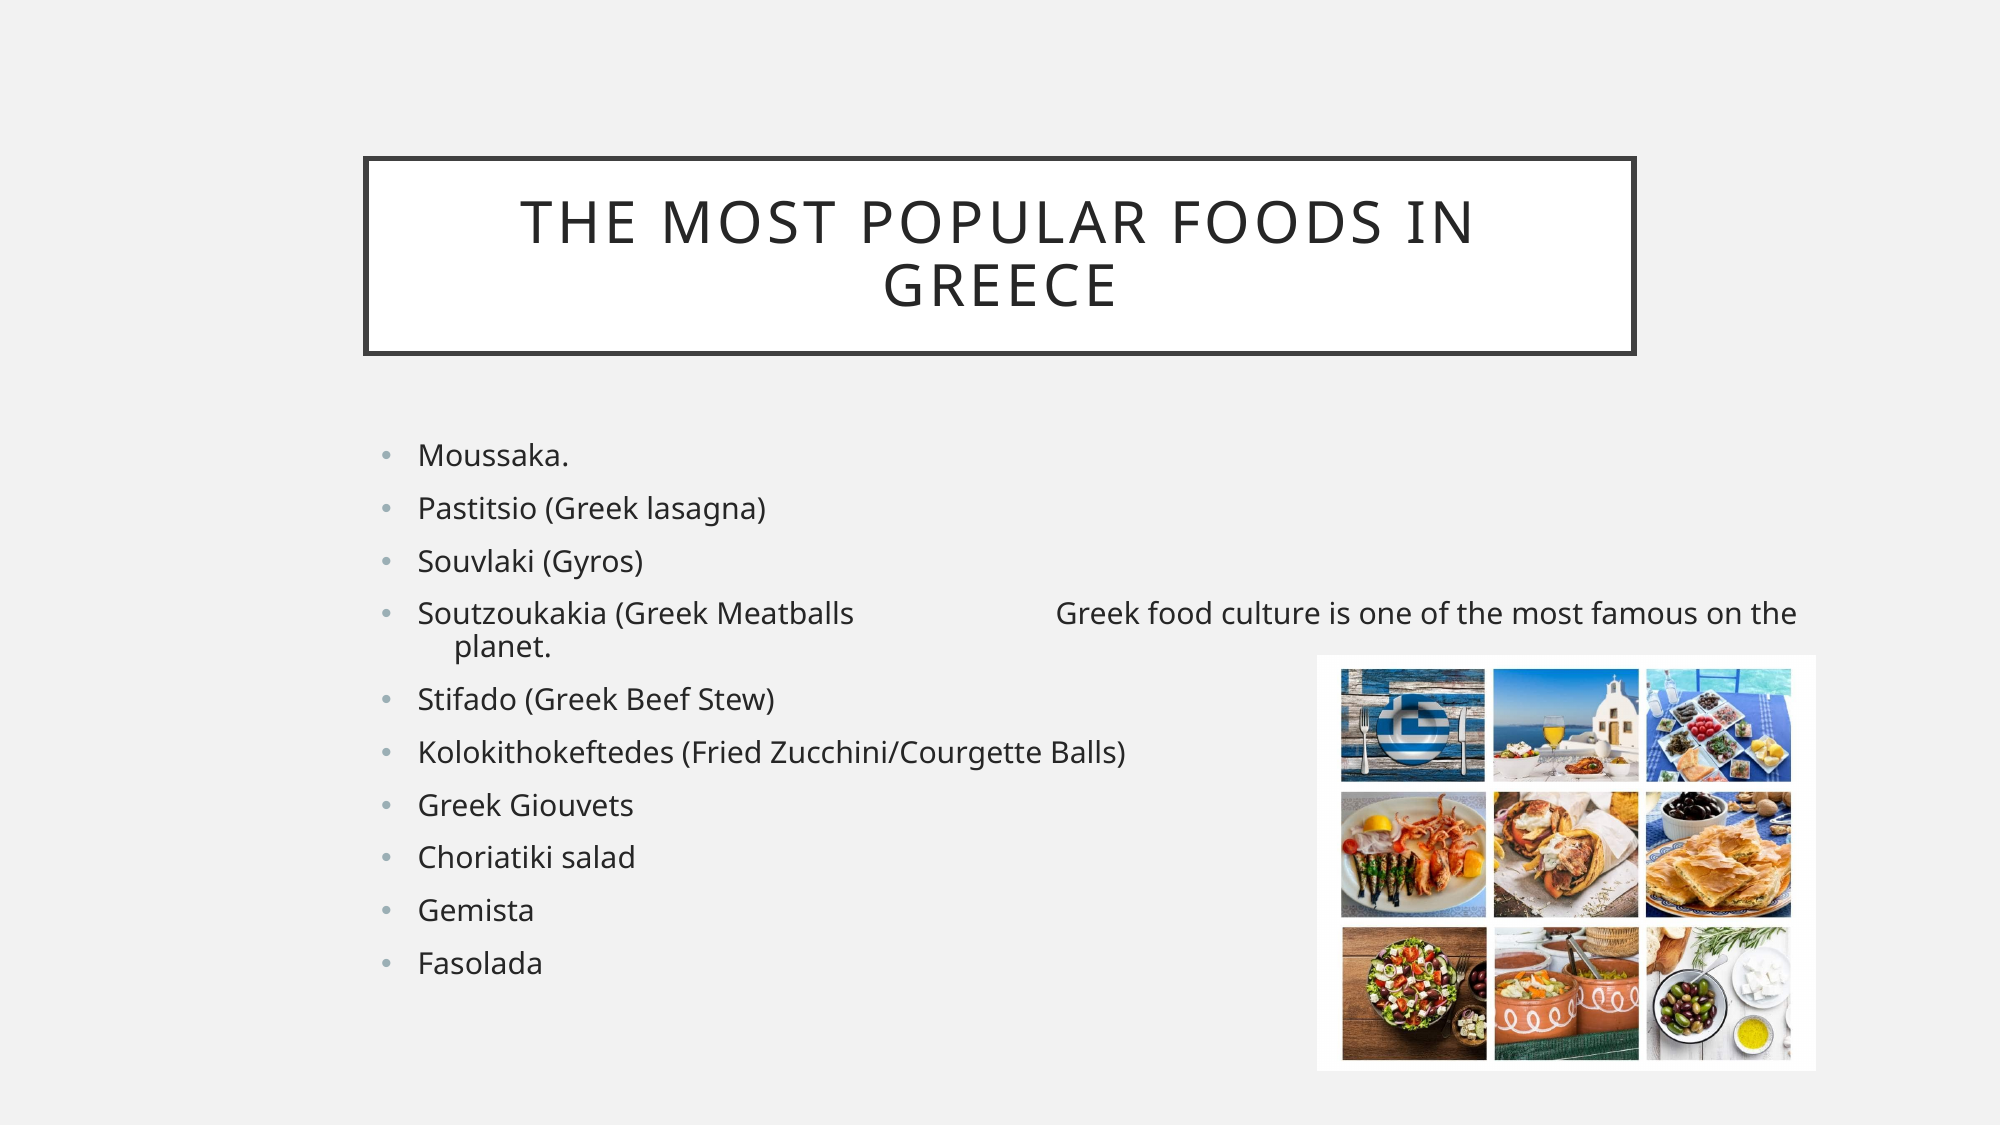

# THE MOST POPULAR FOODS IN GREECE
Moussaka.
Pastitsio (Greek lasagna)
Souvlaki (Gyros)
Soutzoukakia (Greek Meatballs Greek food culture is one of the most famous on the planet.
Stifado (Greek Beef Stew)
Kolokithokeftedes (Fried Zucchini/Courgette Balls)
Greek Giouvets
Choriatiki salad
Gemista
Fasolada